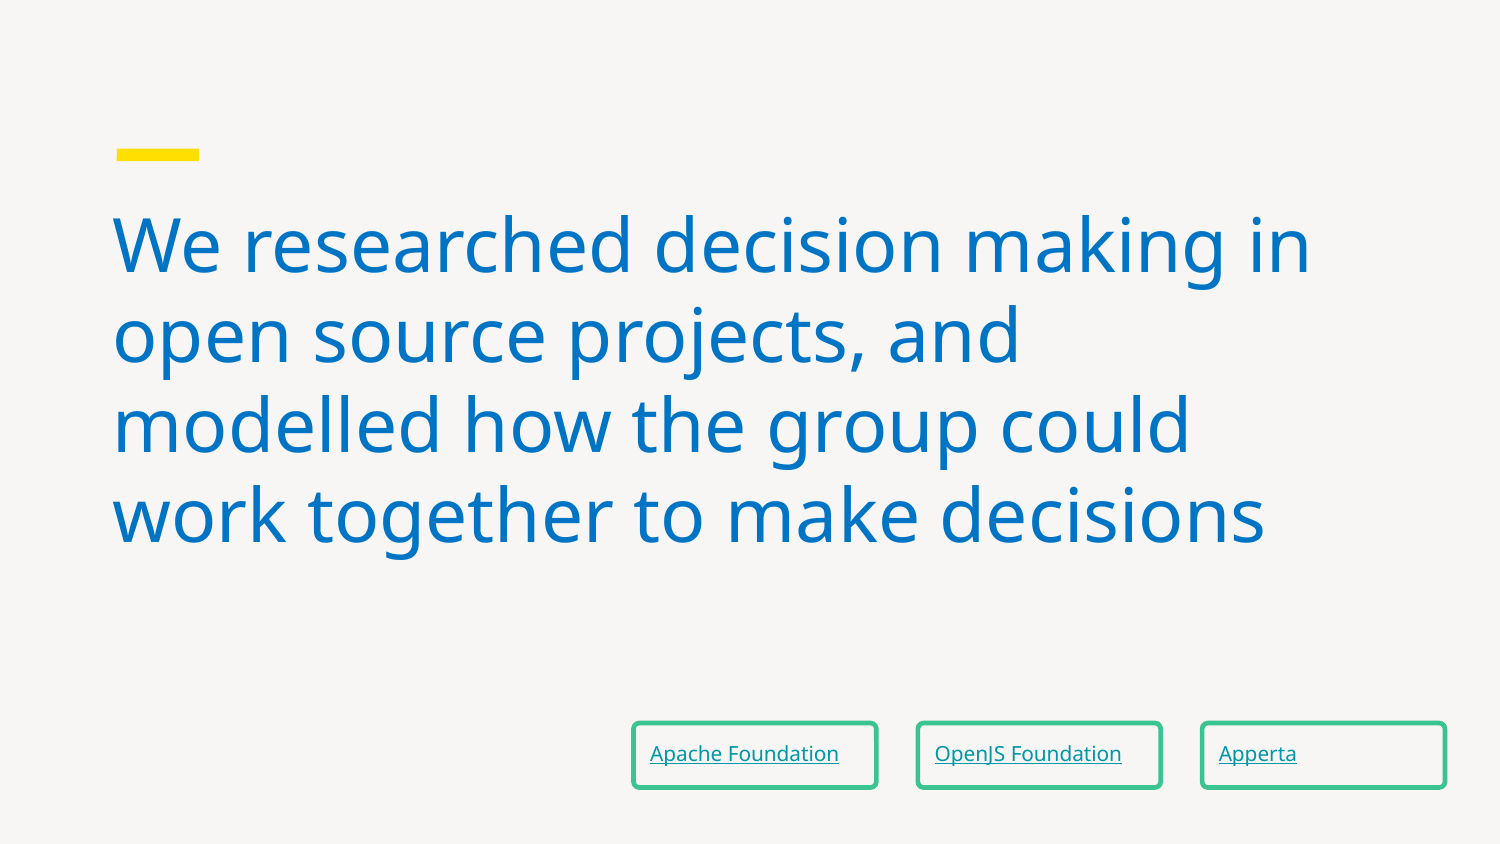

# We researched decision making in open source projects, and modelled how the group could work together to make decisions
Apache Foundation
OpenJS Foundation
Apperta